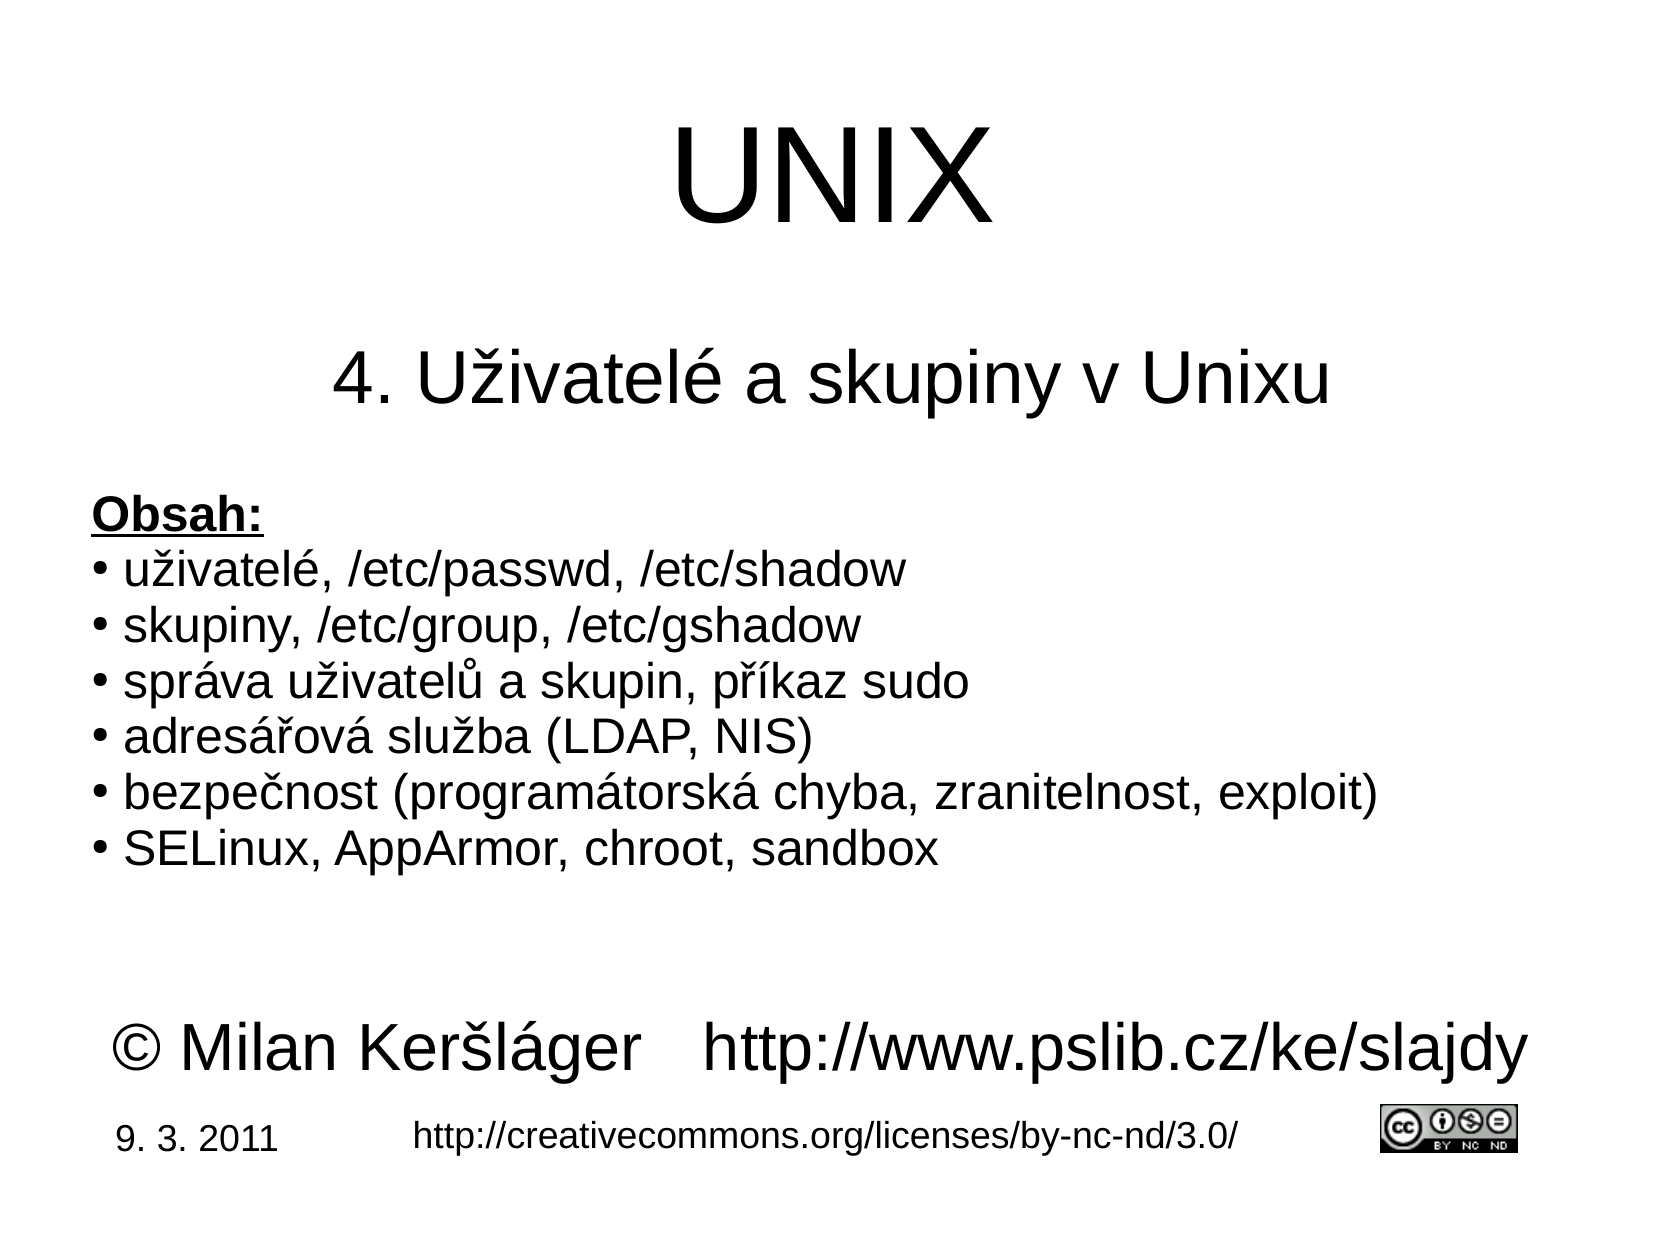

# UNIX 4. Uživatelé a skupiny v Unixu
Obsah:
 uživatelé, /etc/passwd, /etc/shadow
 skupiny, /etc/group, /etc/gshadow
 správa uživatelů a skupin, příkaz sudo
 adresářová služba (LDAP, NIS)
 bezpečnost (programátorská chyba, zranitelnost, exploit)
 SELinux, AppArmor, chroot, sandbox
© Milan Keršláger	http://www.pslib.cz/ke/slajdy
http://creativecommons.org/licenses/by-nc-nd/3.0/
9. 3. 2011